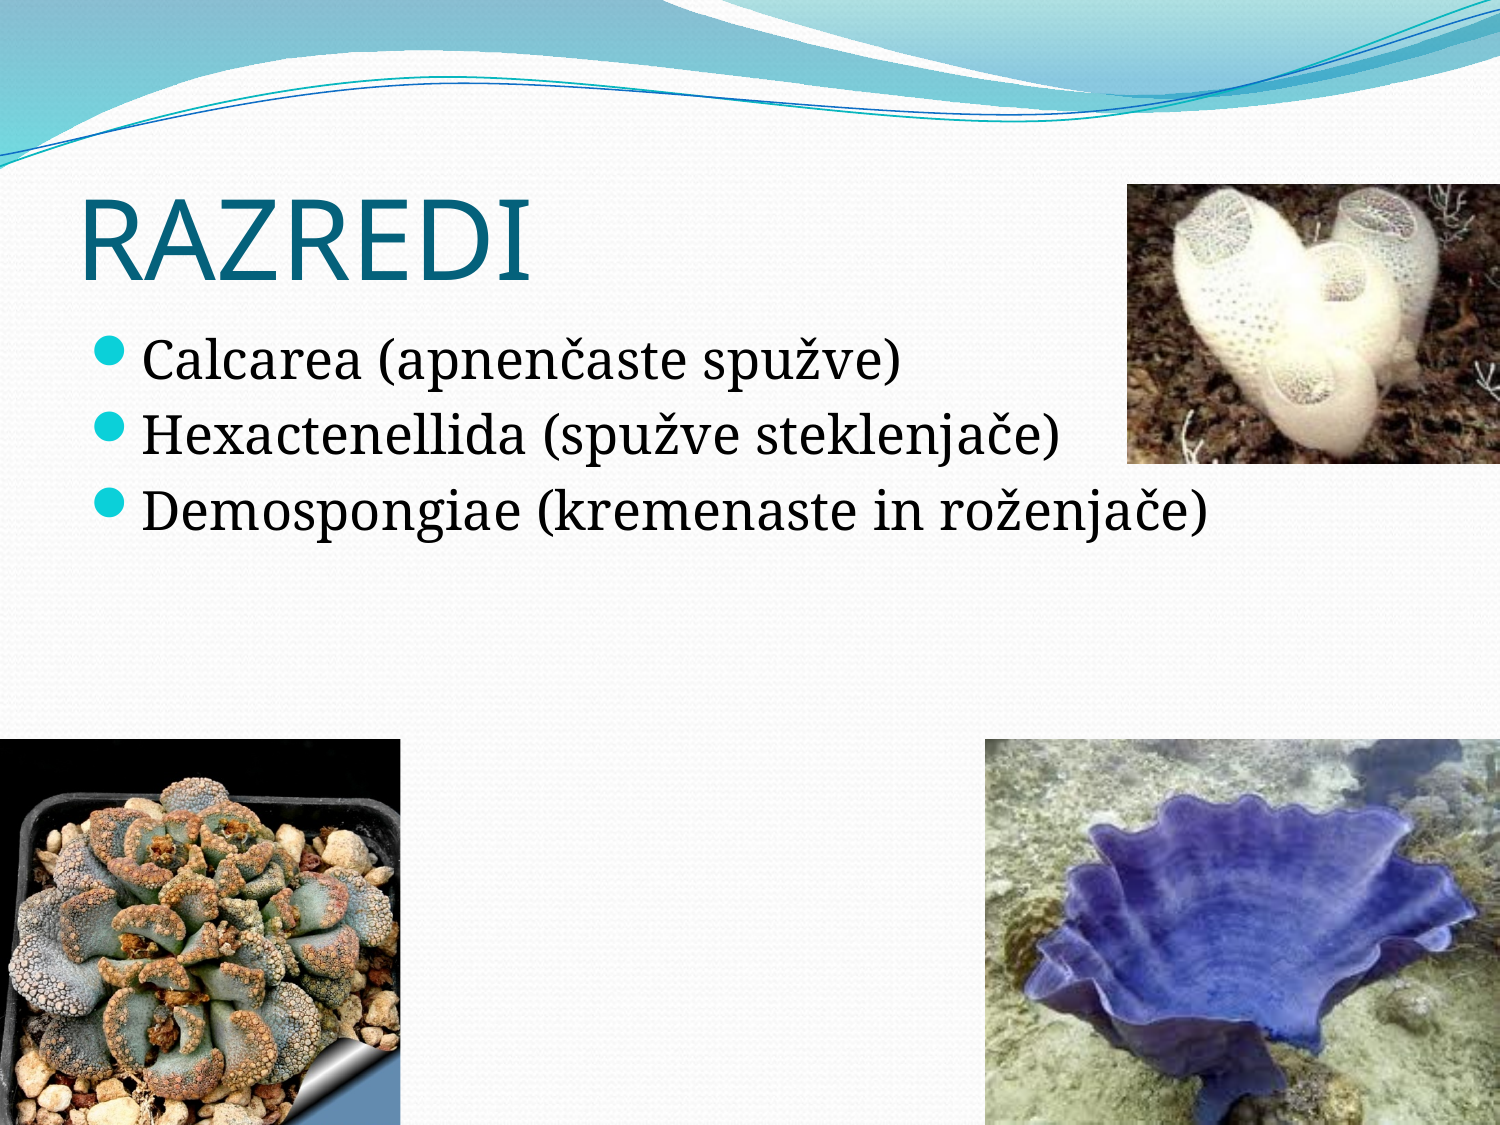

# RAZREDI
Calcarea (apnenčaste spužve)
Hexactenellida (spužve steklenjače)
Demospongiae (kremenaste in roženjače)